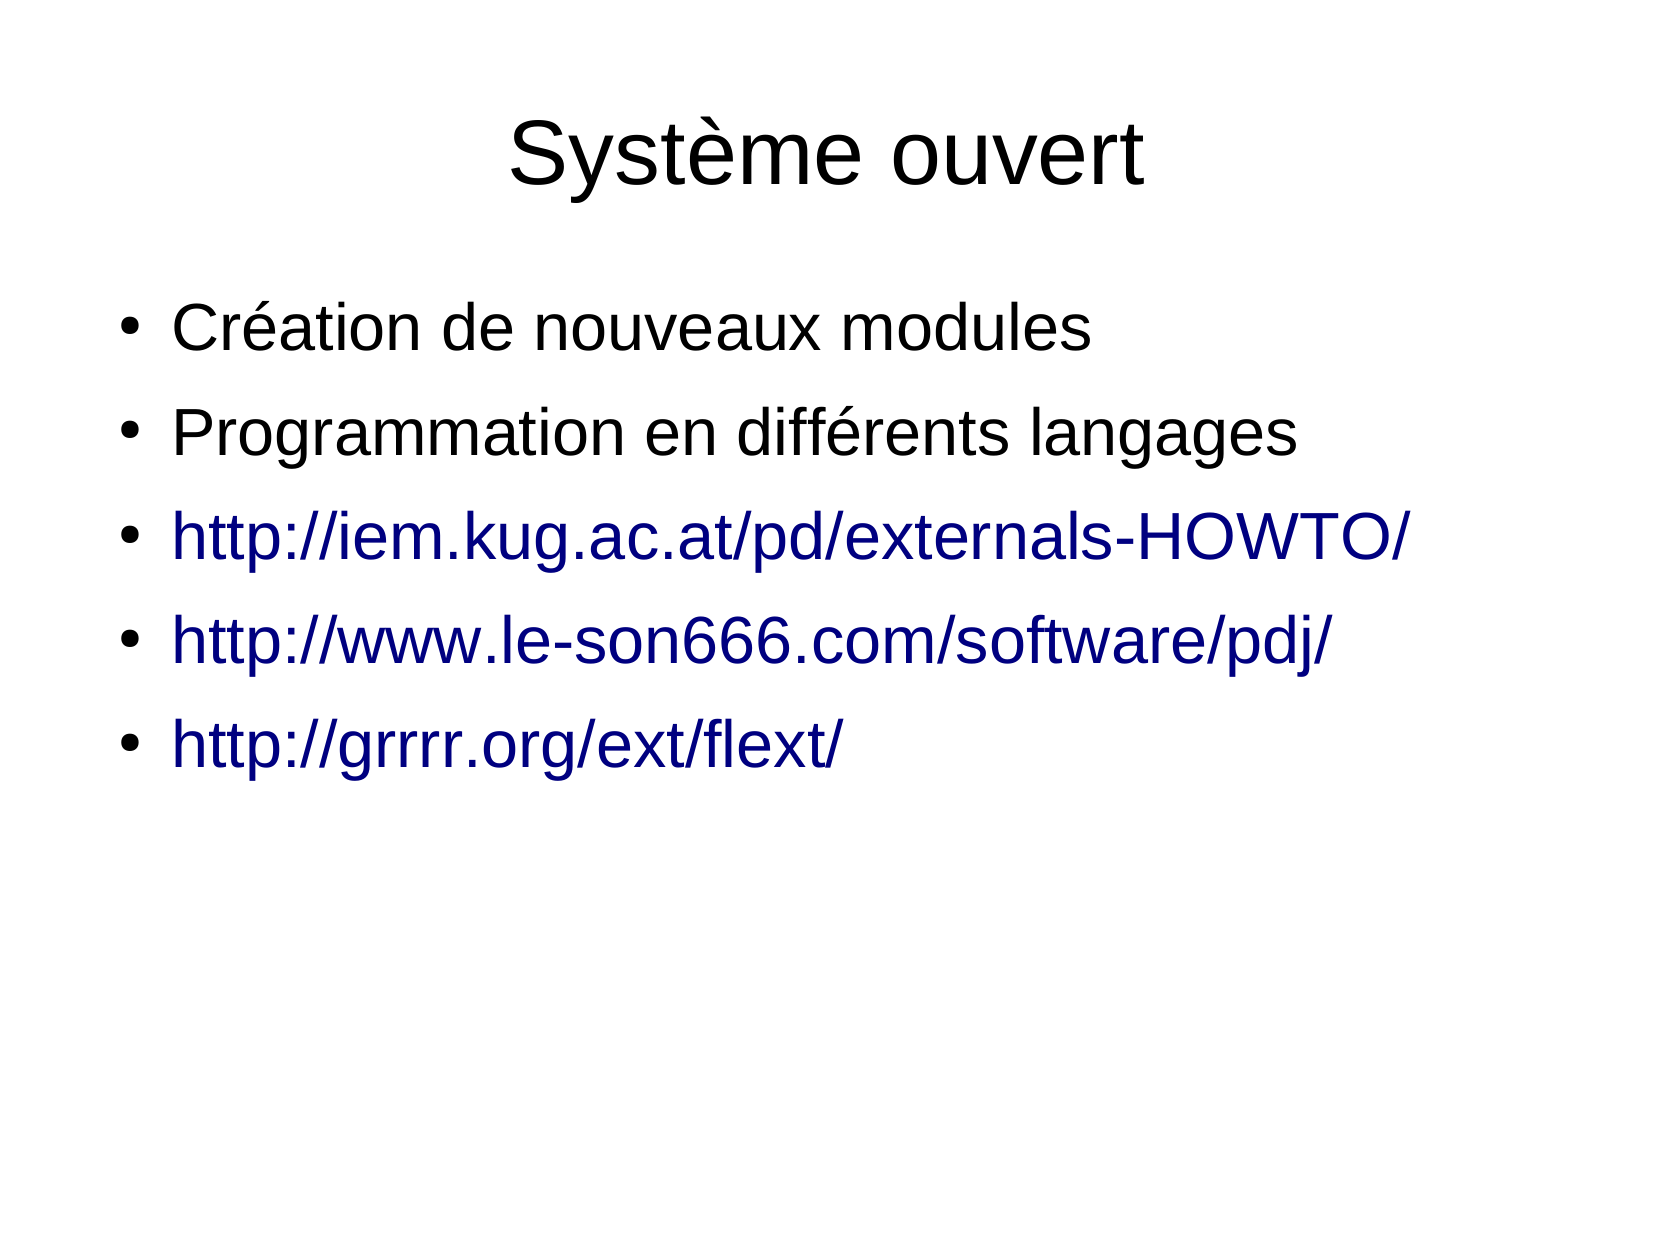

# Système ouvert
Création de nouveaux modules
Programmation en différents langages
http://iem.kug.ac.at/pd/externals-HOWTO/
http://www.le-son666.com/software/pdj/
http://grrrr.org/ext/flext/